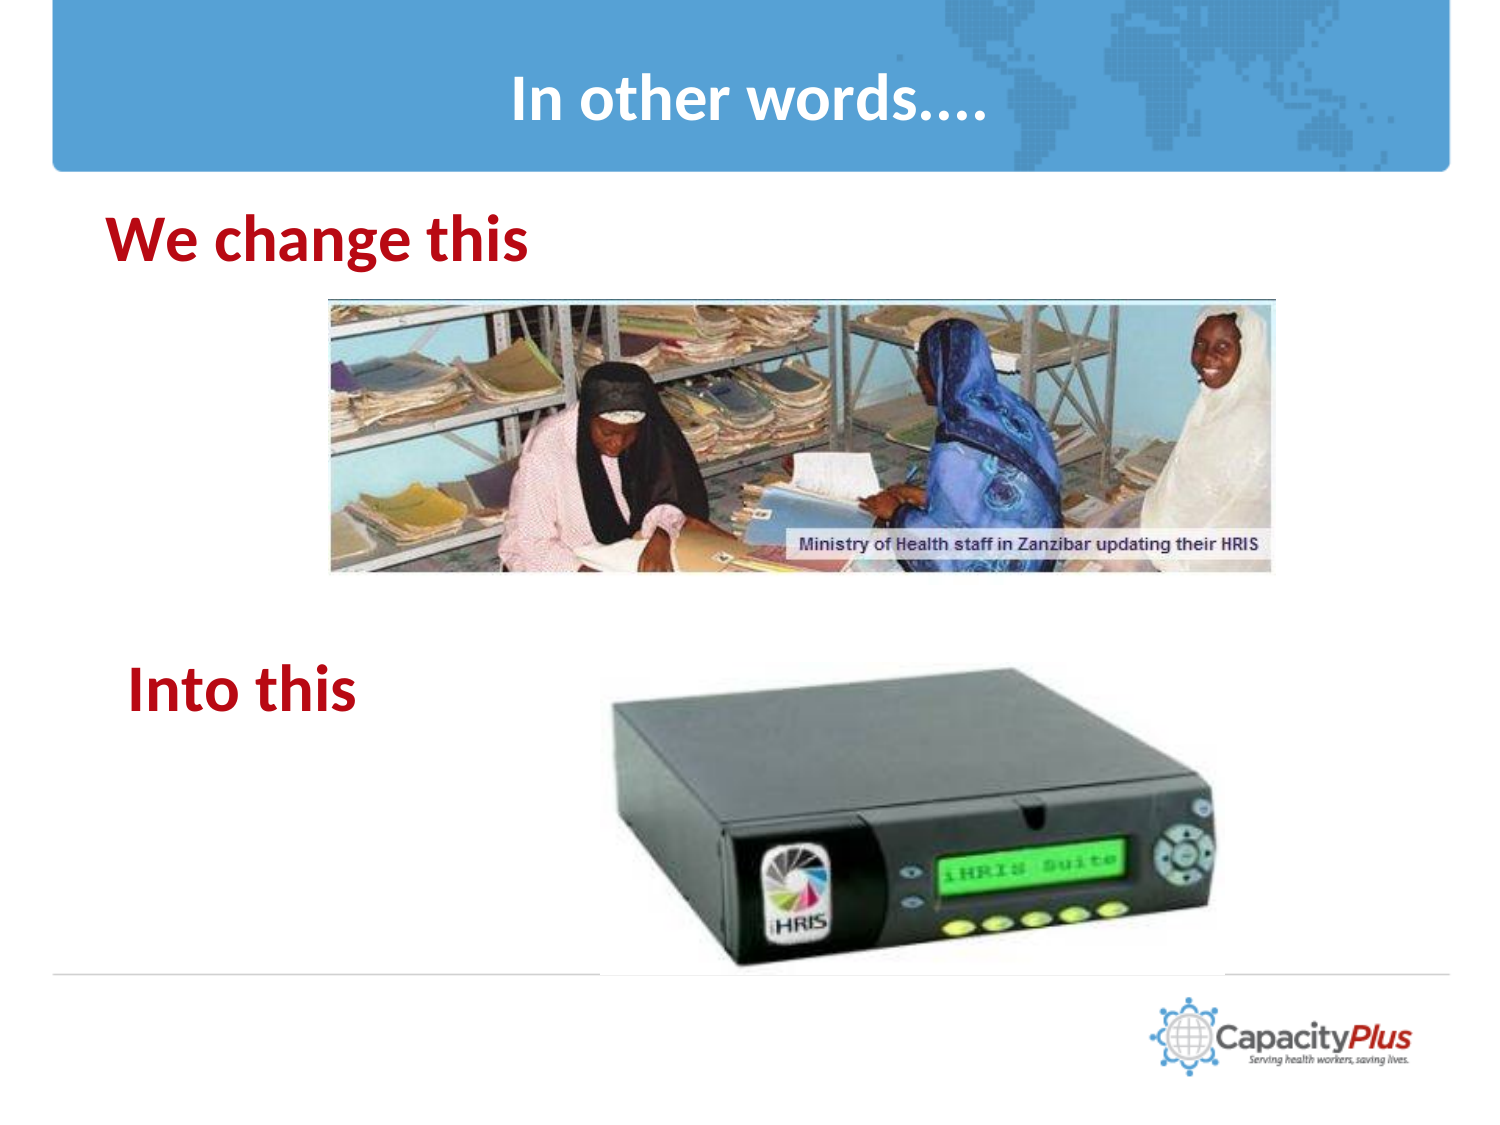

In other words....
 We change this
Into this